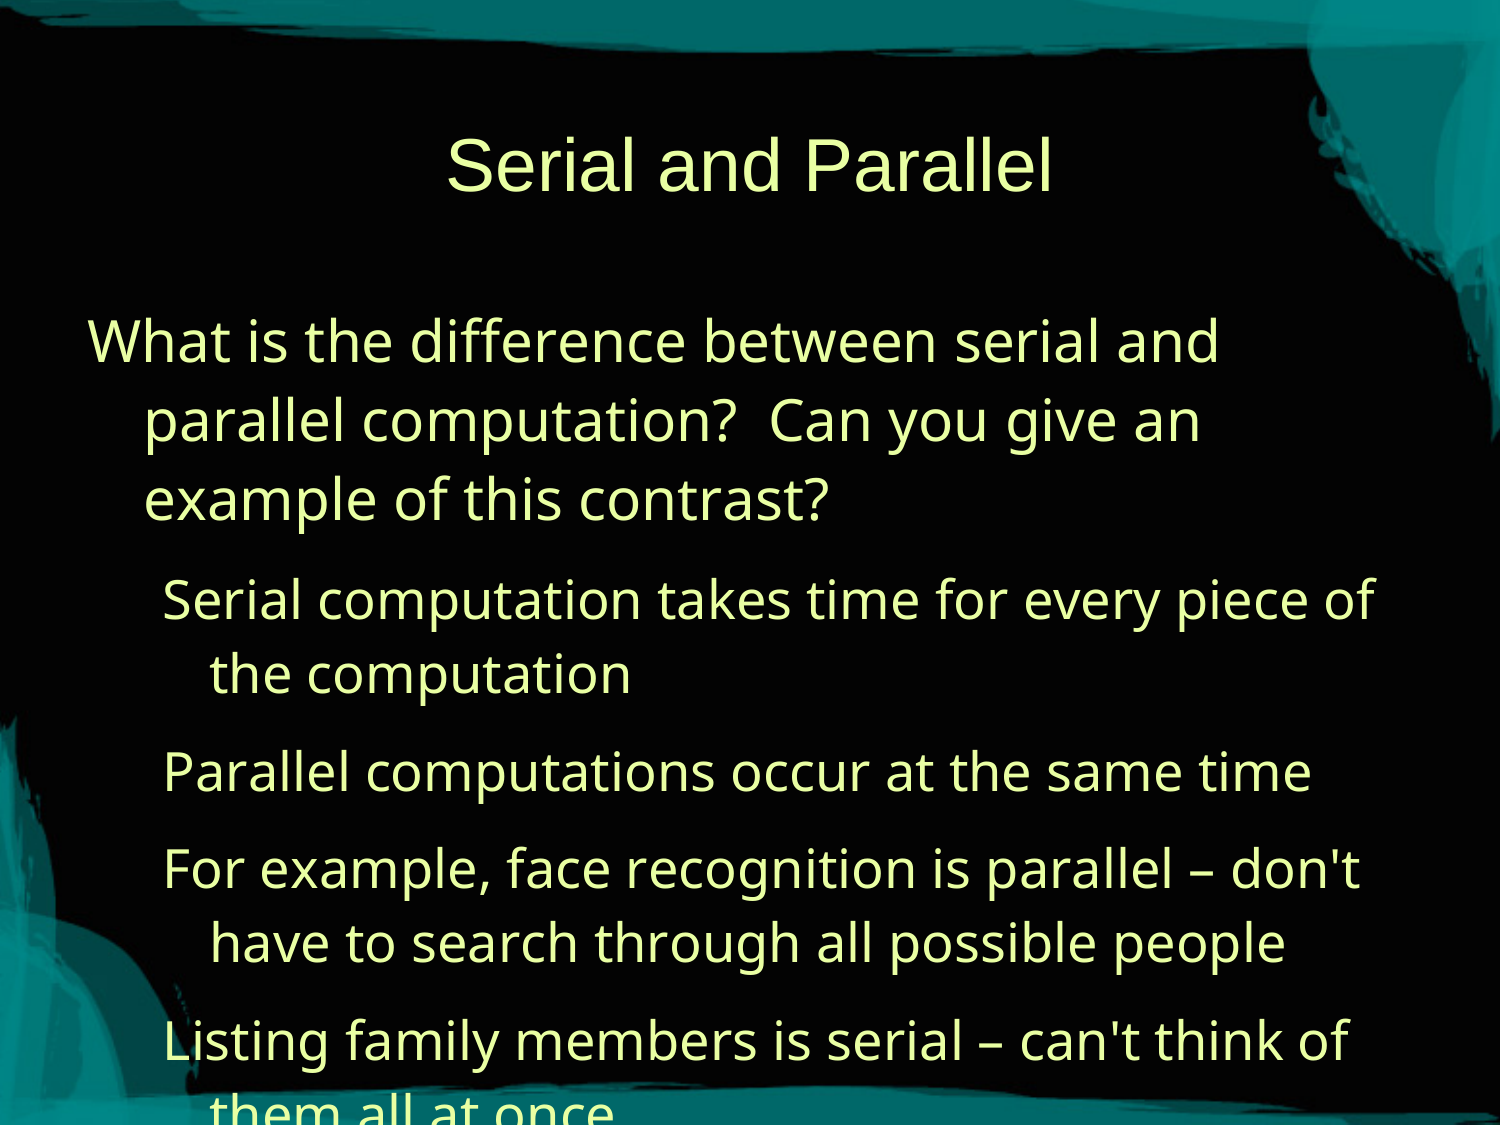

# Serial and Parallel
What is the difference between serial and parallel computation? Can you give an example of this contrast?
Serial computation takes time for every piece of the computation
Parallel computations occur at the same time
For example, face recognition is parallel – don't have to search through all possible people
Listing family members is serial – can't think of them all at once